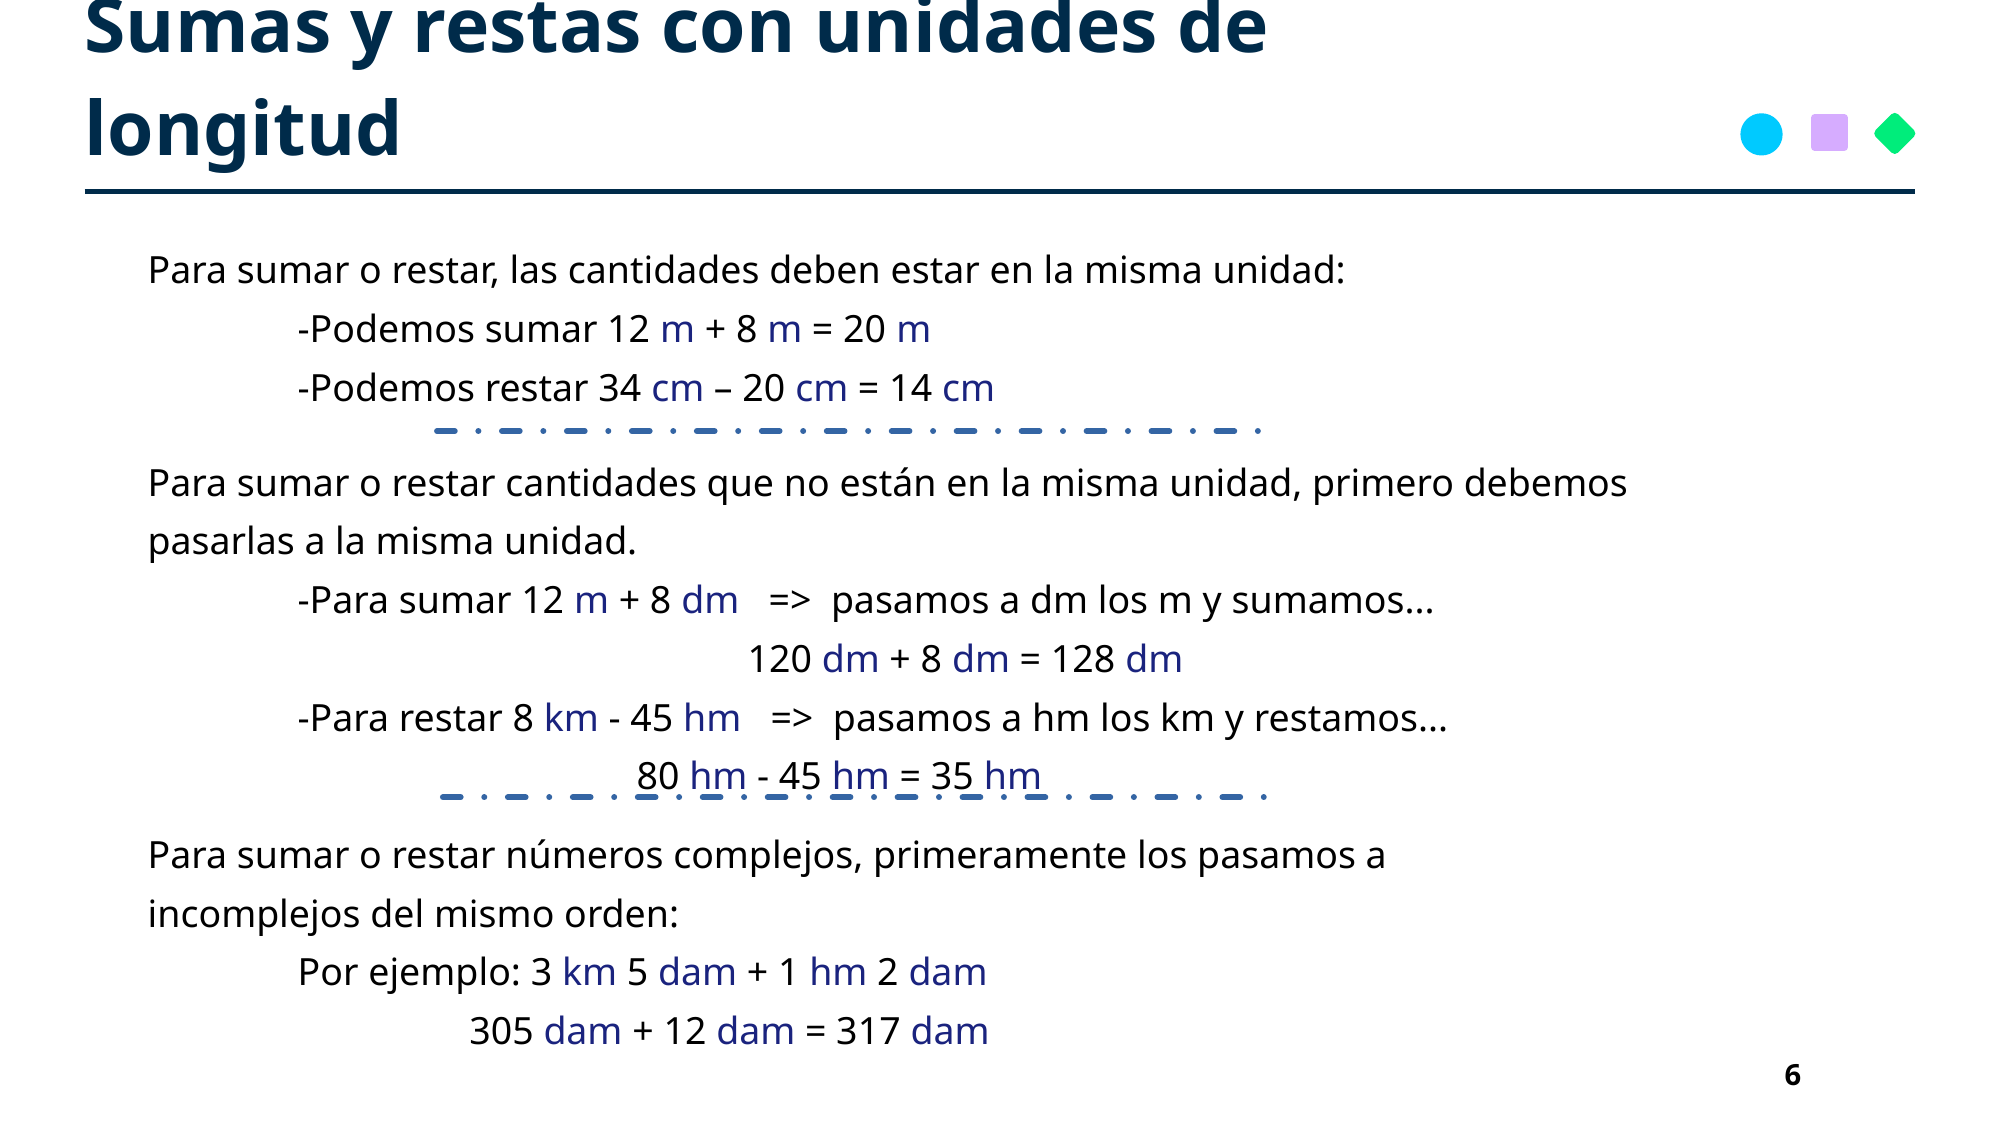

# Sumas y restas con unidades de longitud
Para sumar o restar, las cantidades deben estar en la misma unidad:
	-Podemos sumar 12 m + 8 m = 20 m
	-Podemos restar 34 cm – 20 cm = 14 cm
Para sumar o restar cantidades que no están en la misma unidad, primero debemos pasarlas a la misma unidad.
	-Para sumar 12 m + 8 dm => pasamos a dm los m y sumamos...
				120 dm + 8 dm = 128 dm
	-Para restar 8 km - 45 hm => pasamos a hm los km y restamos...
			 80 hm - 45 hm = 35 hm
Para sumar o restar números complejos, primeramente los pasamos a incomplejos del mismo orden:
	Por ejemplo: 3 km 5 dam + 1 hm 2 dam
 305 dam + 12 dam = 317 dam